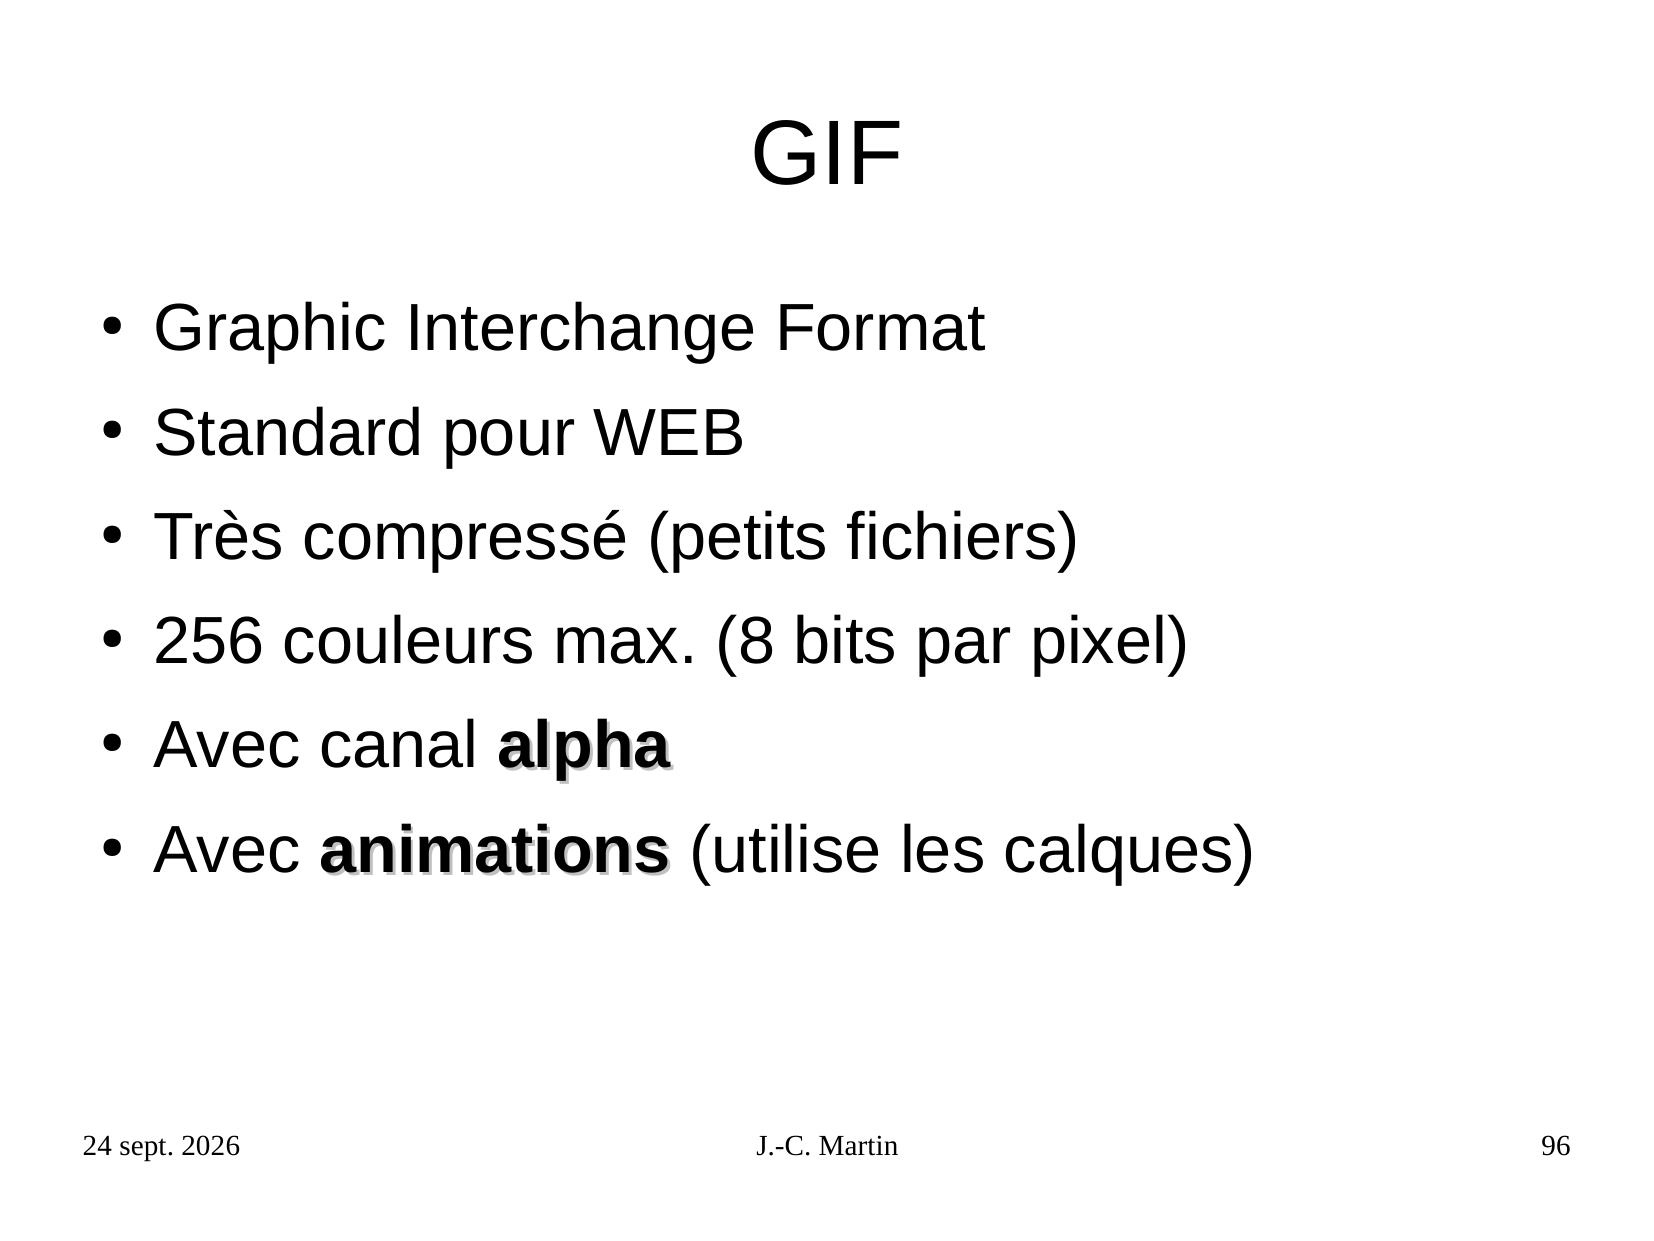

# GIF
Graphic Interchange Format
Standard pour WEB
Très compressé (petits fichiers)
256 couleurs max. (8 bits par pixel)
Avec canal alpha
Avec animations (utilise les calques)
J.-C. Martin
96